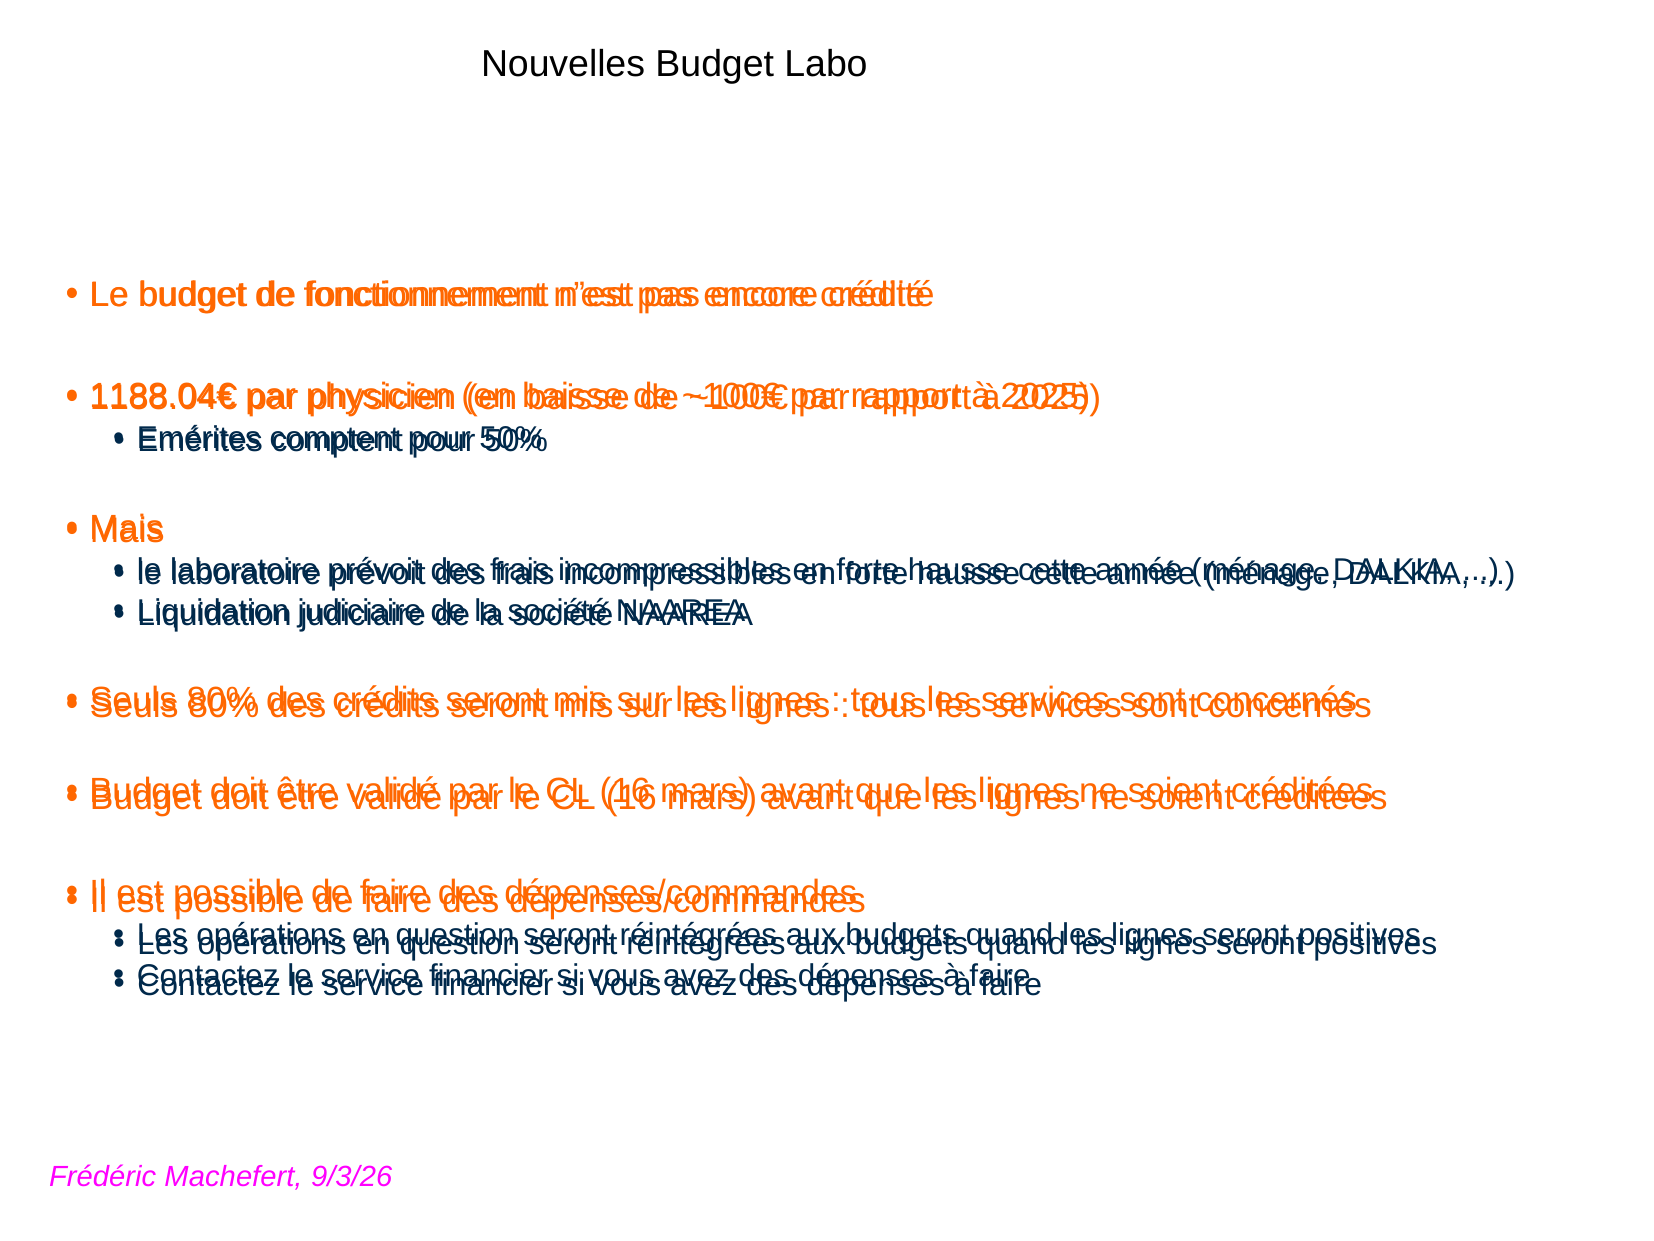

Nouvelles Budget Labo
Le budget de fonctionnement n’est pas encore crédité
1188.04€ par physicien (en baisse de ~100€ par rapport à 2025)
Emérites comptent pour 50%
Mais
le laboratoire prévoit des frais incompressibles en forte hausse cette année (ménage, DALKIA, ...)
Liquidation judiciaire de la société NAAREA
Seuls 80% des crédits seront mis sur les lignes : tous les services sont concernés
Budget doit être validé par le CL (16 mars) avant que les lignes ne soient créditées
Il est possible de faire des dépenses/commandes
Les opérations en question seront réintégrées aux budgets quand les lignes seront positives
Contactez le service financier si vous avez des dépenses à faire
Le budget de fonctionnement n’est pas encore crédité
1188.04€ par physicien (en baisse de ~100€ par rapport à 2025)
Emérites comptent pour 50%
Mais
le laboratoire prévoit des frais incompressibles en forte hausse cette année (ménage, DALKIA, ...)
Liquidation judiciaire de la société NAAREA
Seuls 80% des crédits seront mis sur les lignes : tous les services sont concernés
Budget doit être validé par le CL (16 mars) avant que les lignes ne soient créditées
Il est possible de faire des dépenses/commandes
Les opérations en question seront réintégrées aux budgets quand les lignes seront positives
Contactez le service financier si vous avez des dépenses à faire
Frédéric Machefert, 9/3/26